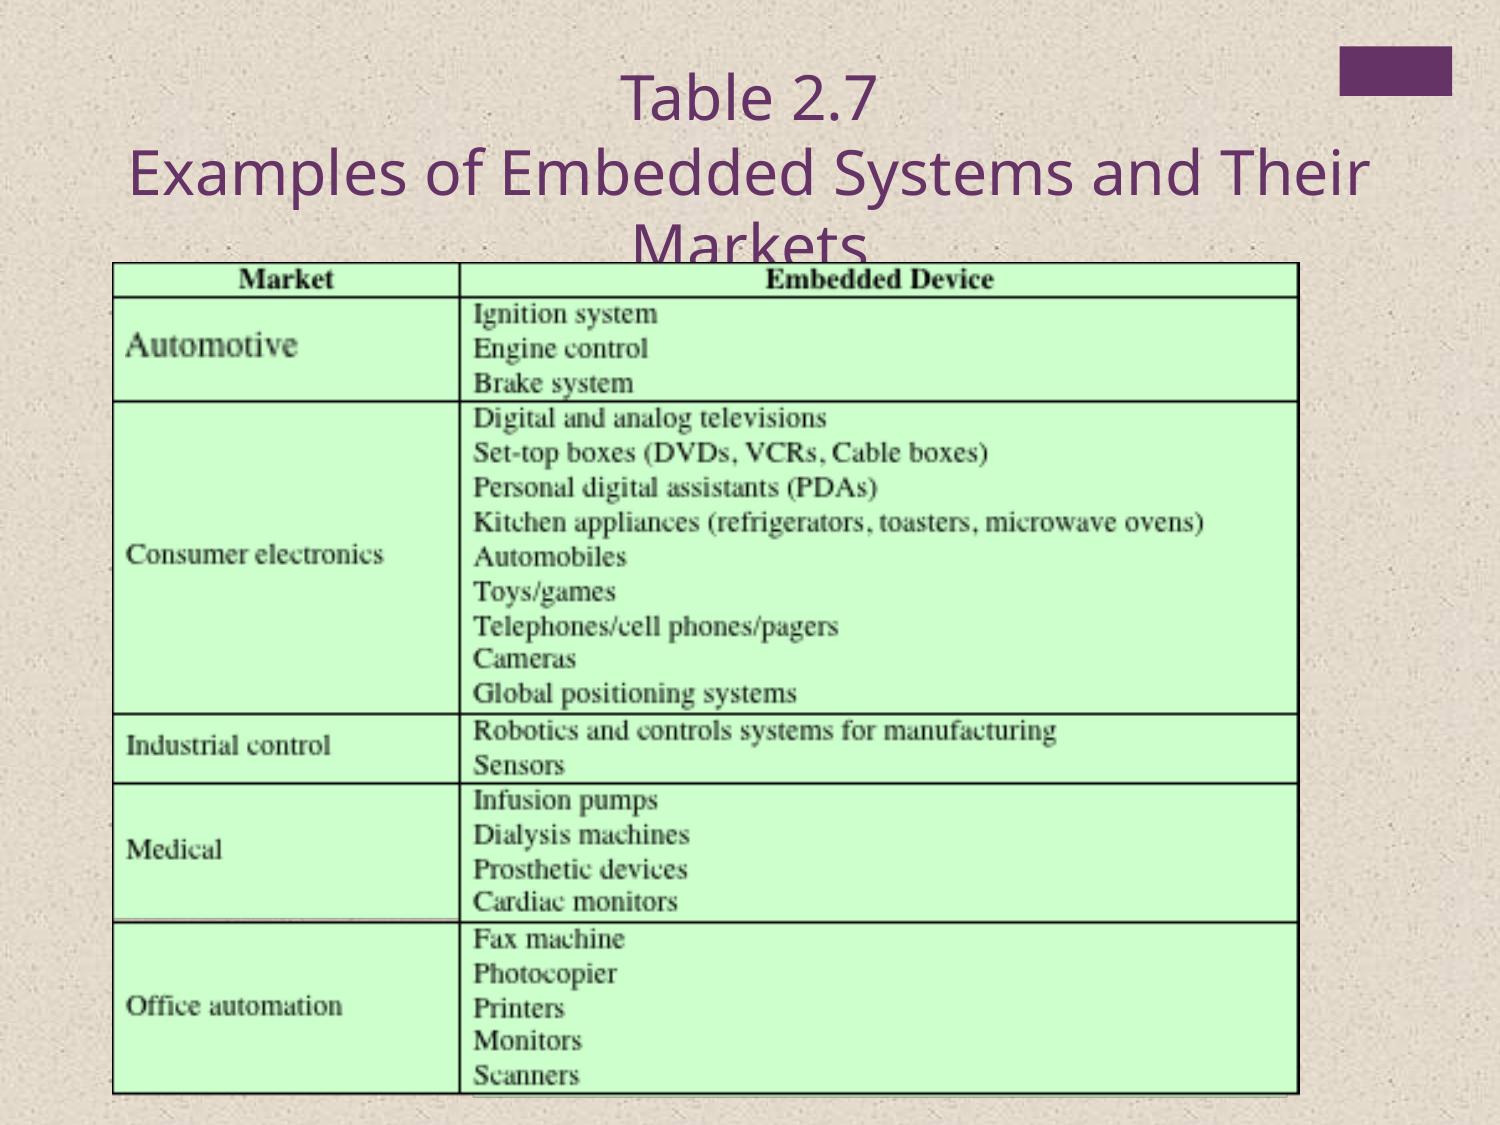

# Table 2.7 Examples of Embedded Systems and Their Markets